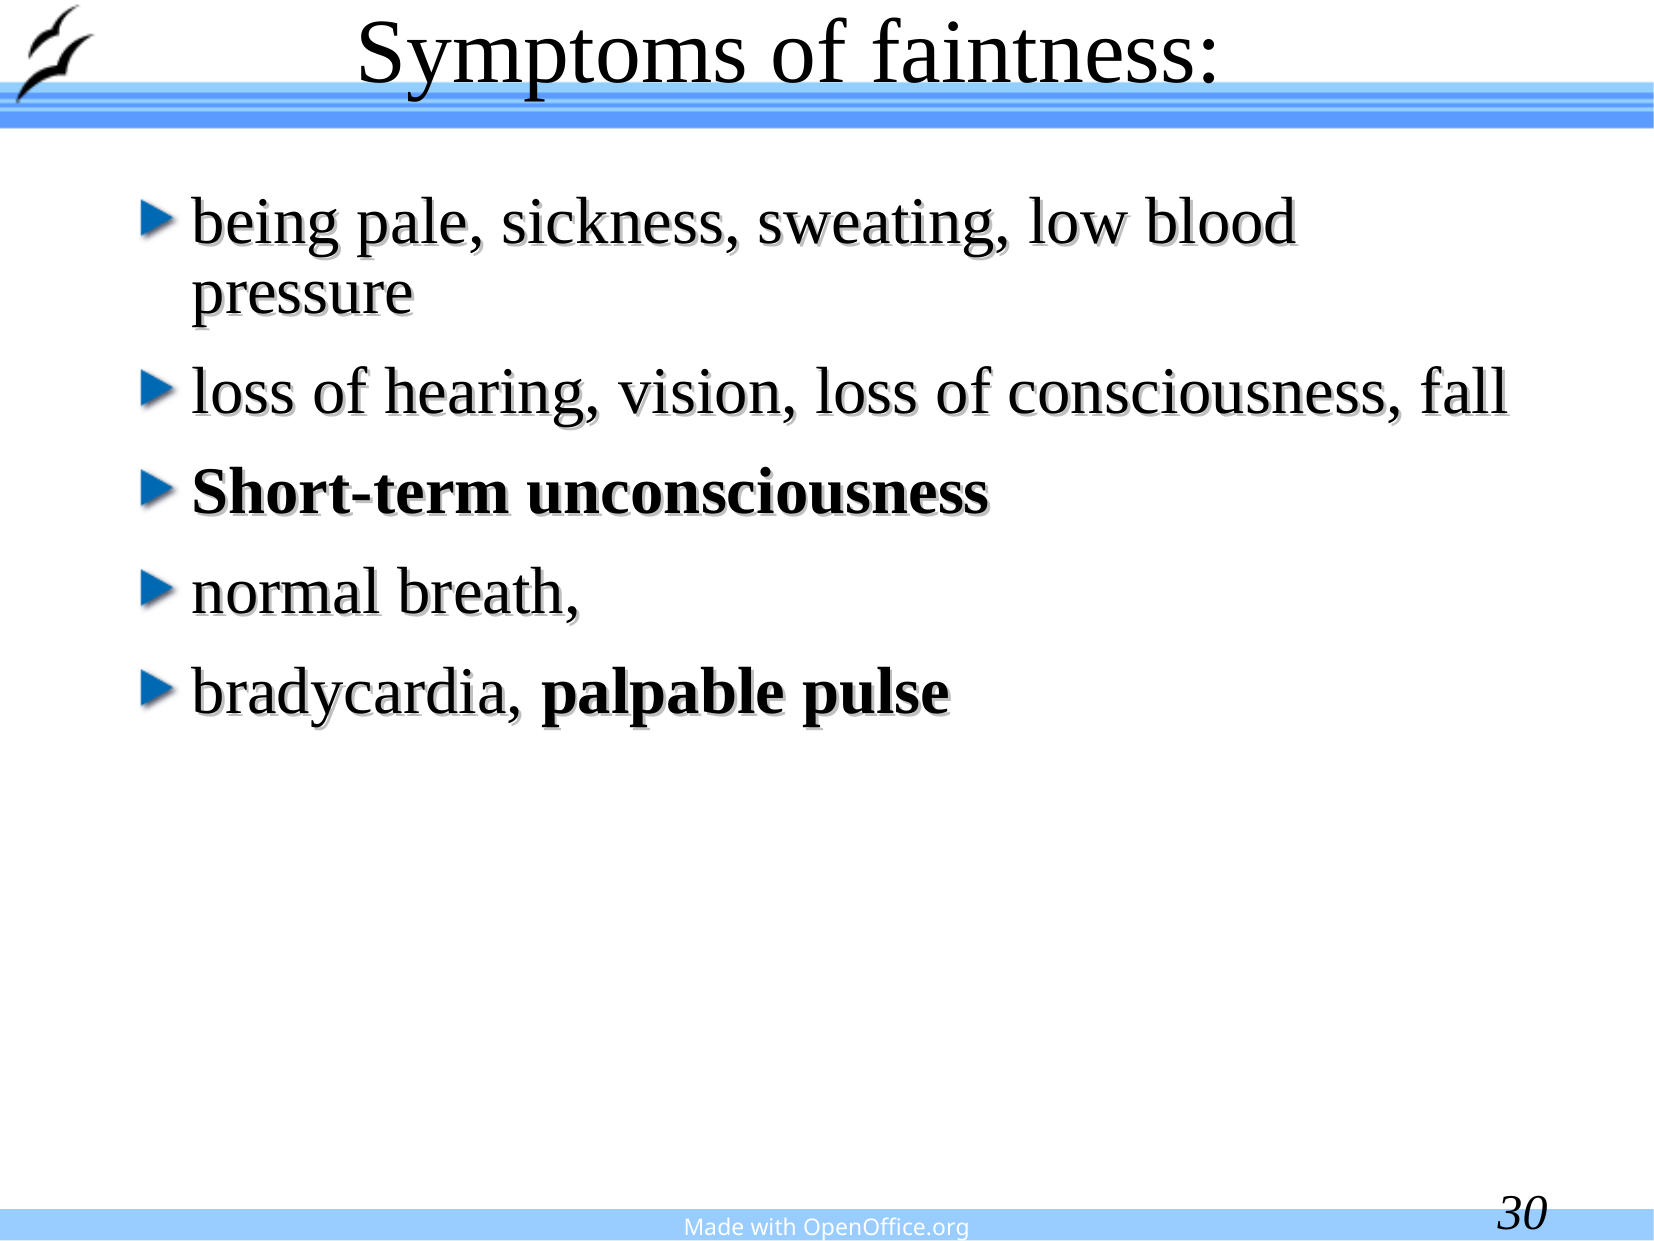

# Symptoms of faintness:
being pale, sickness, sweating, low blood pressure
loss of hearing, vision, loss of consciousness, fall
Short-term unconsciousness
normal breath,
bradycardia, palpable pulse